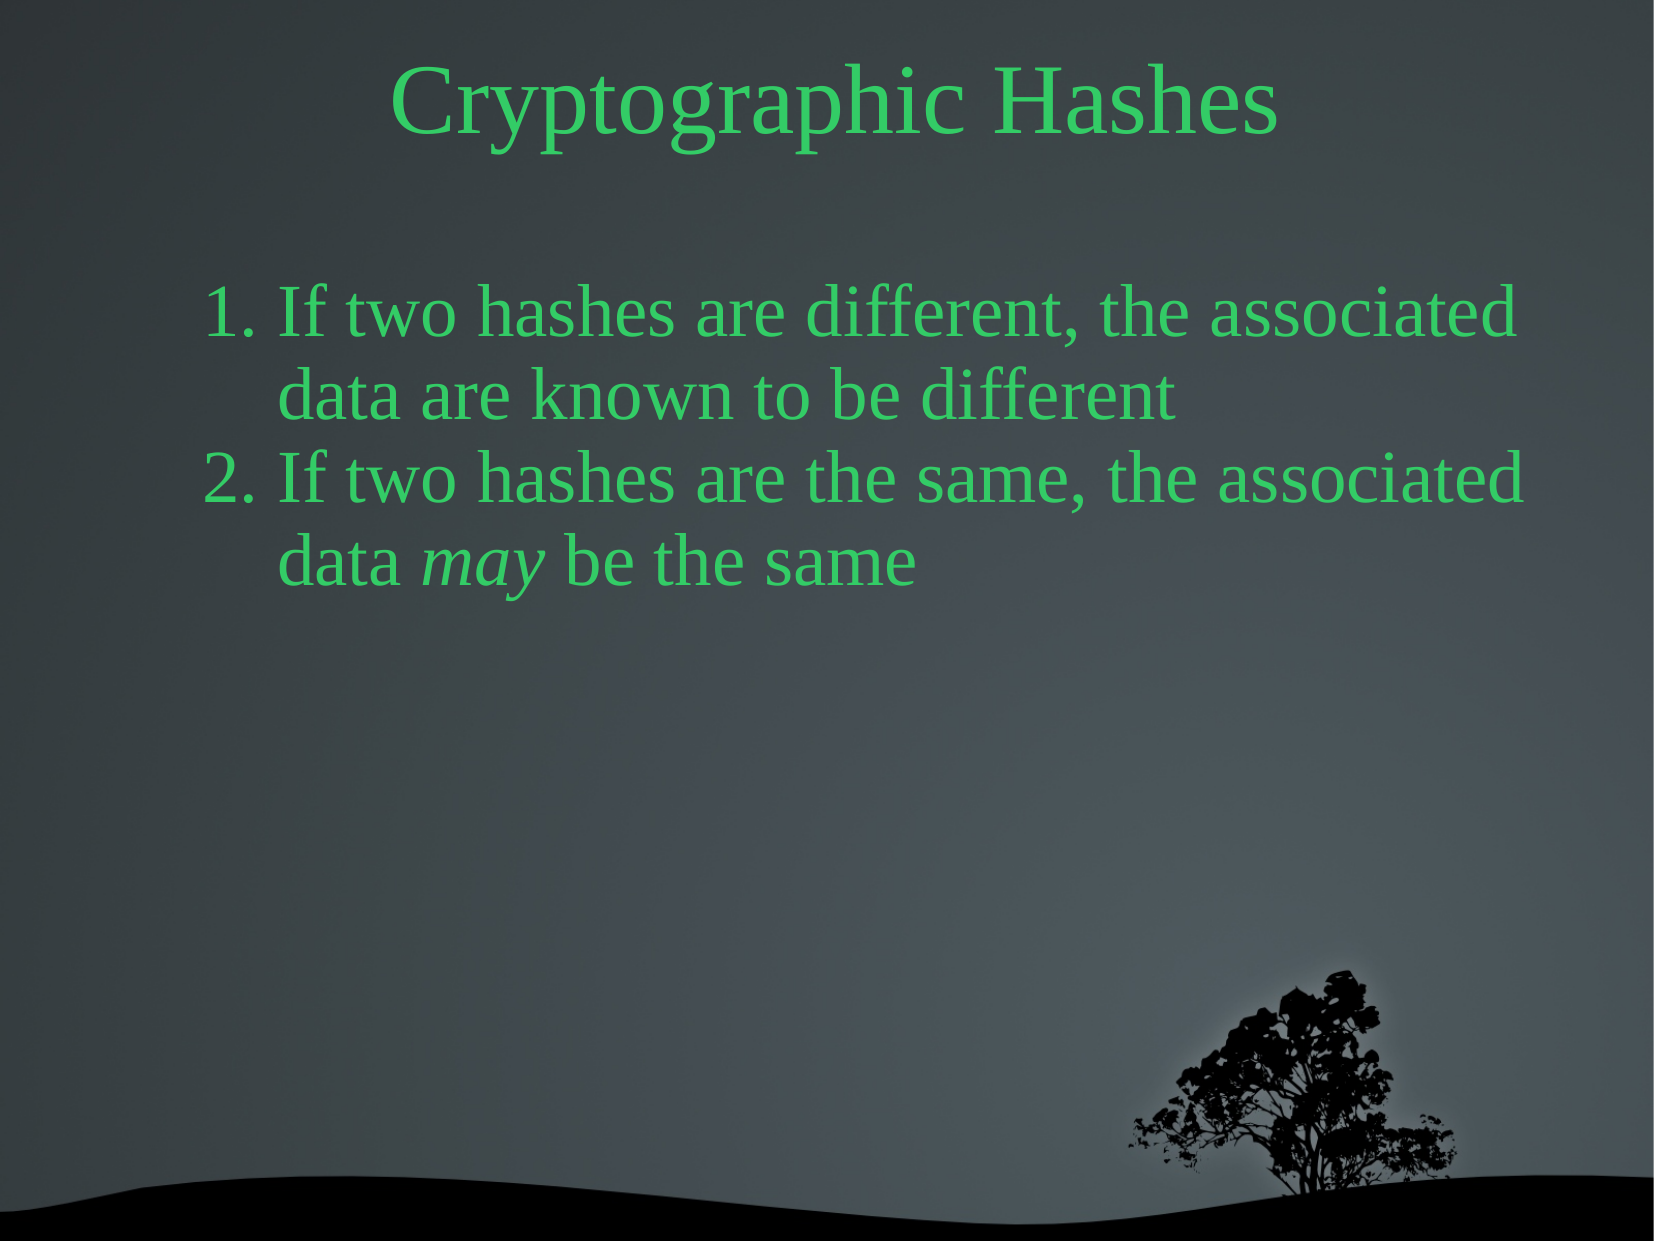

Cryptographic Hashes
1. If two hashes are different, the associated
 data are known to be different
2. If two hashes are the same, the associated
 data may be the same